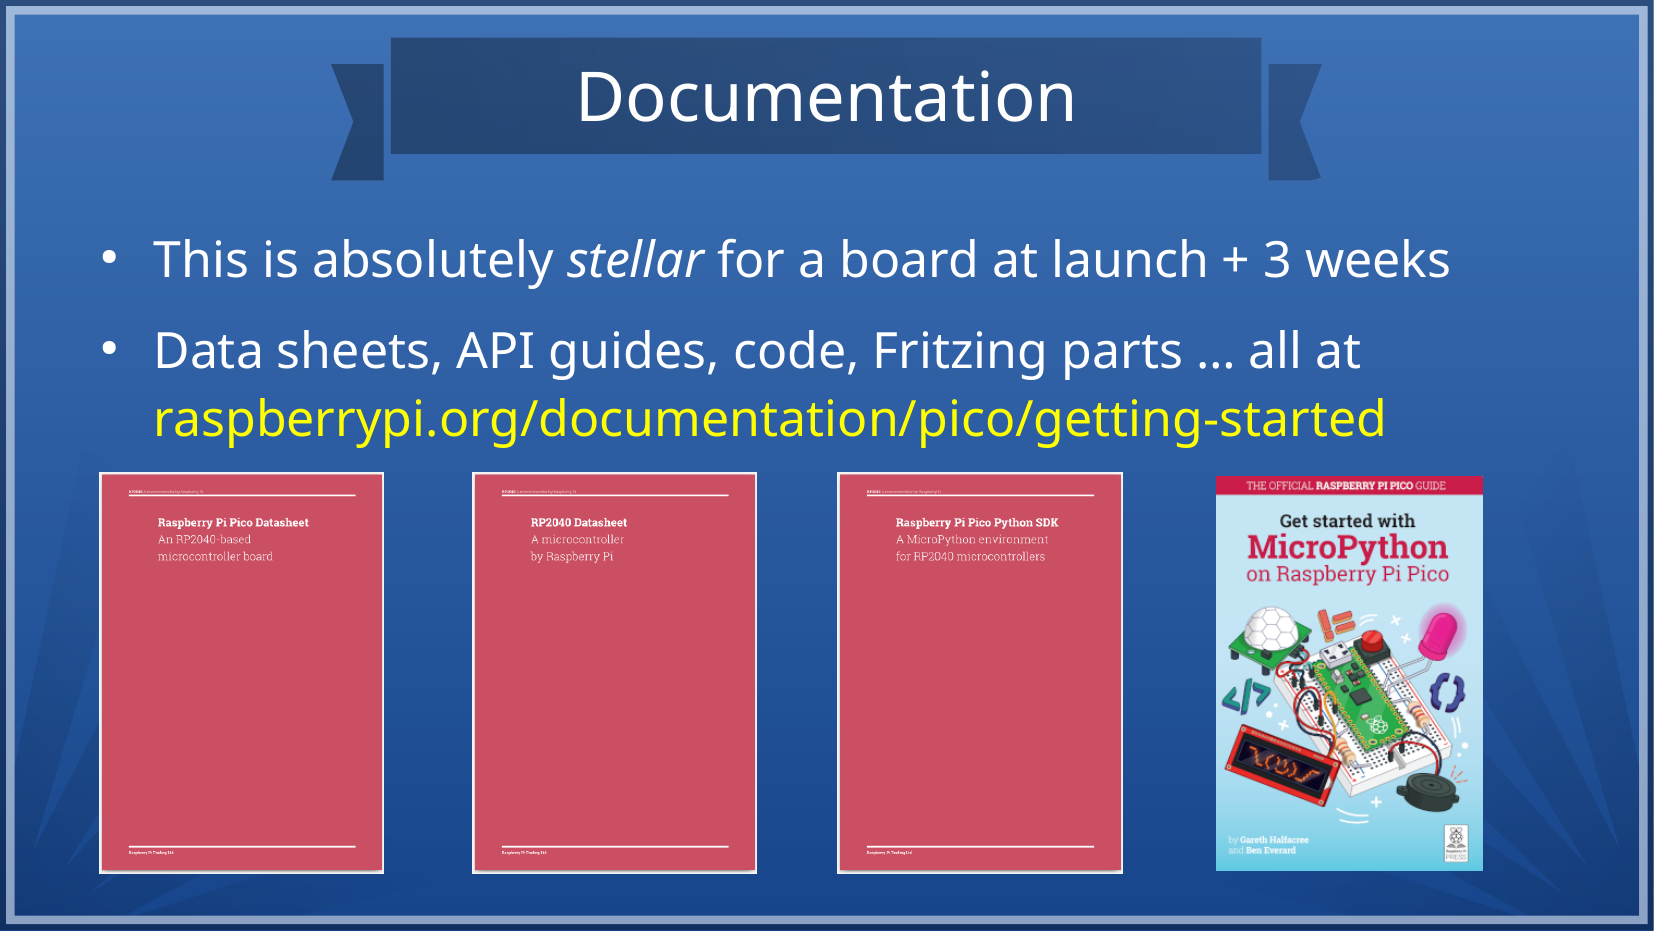

# Documentation
This is absolutely stellar for a board at launch + 3 weeks
Data sheets, API guides, code, Fritzing parts … all at raspberrypi.org/documentation/pico/getting-started